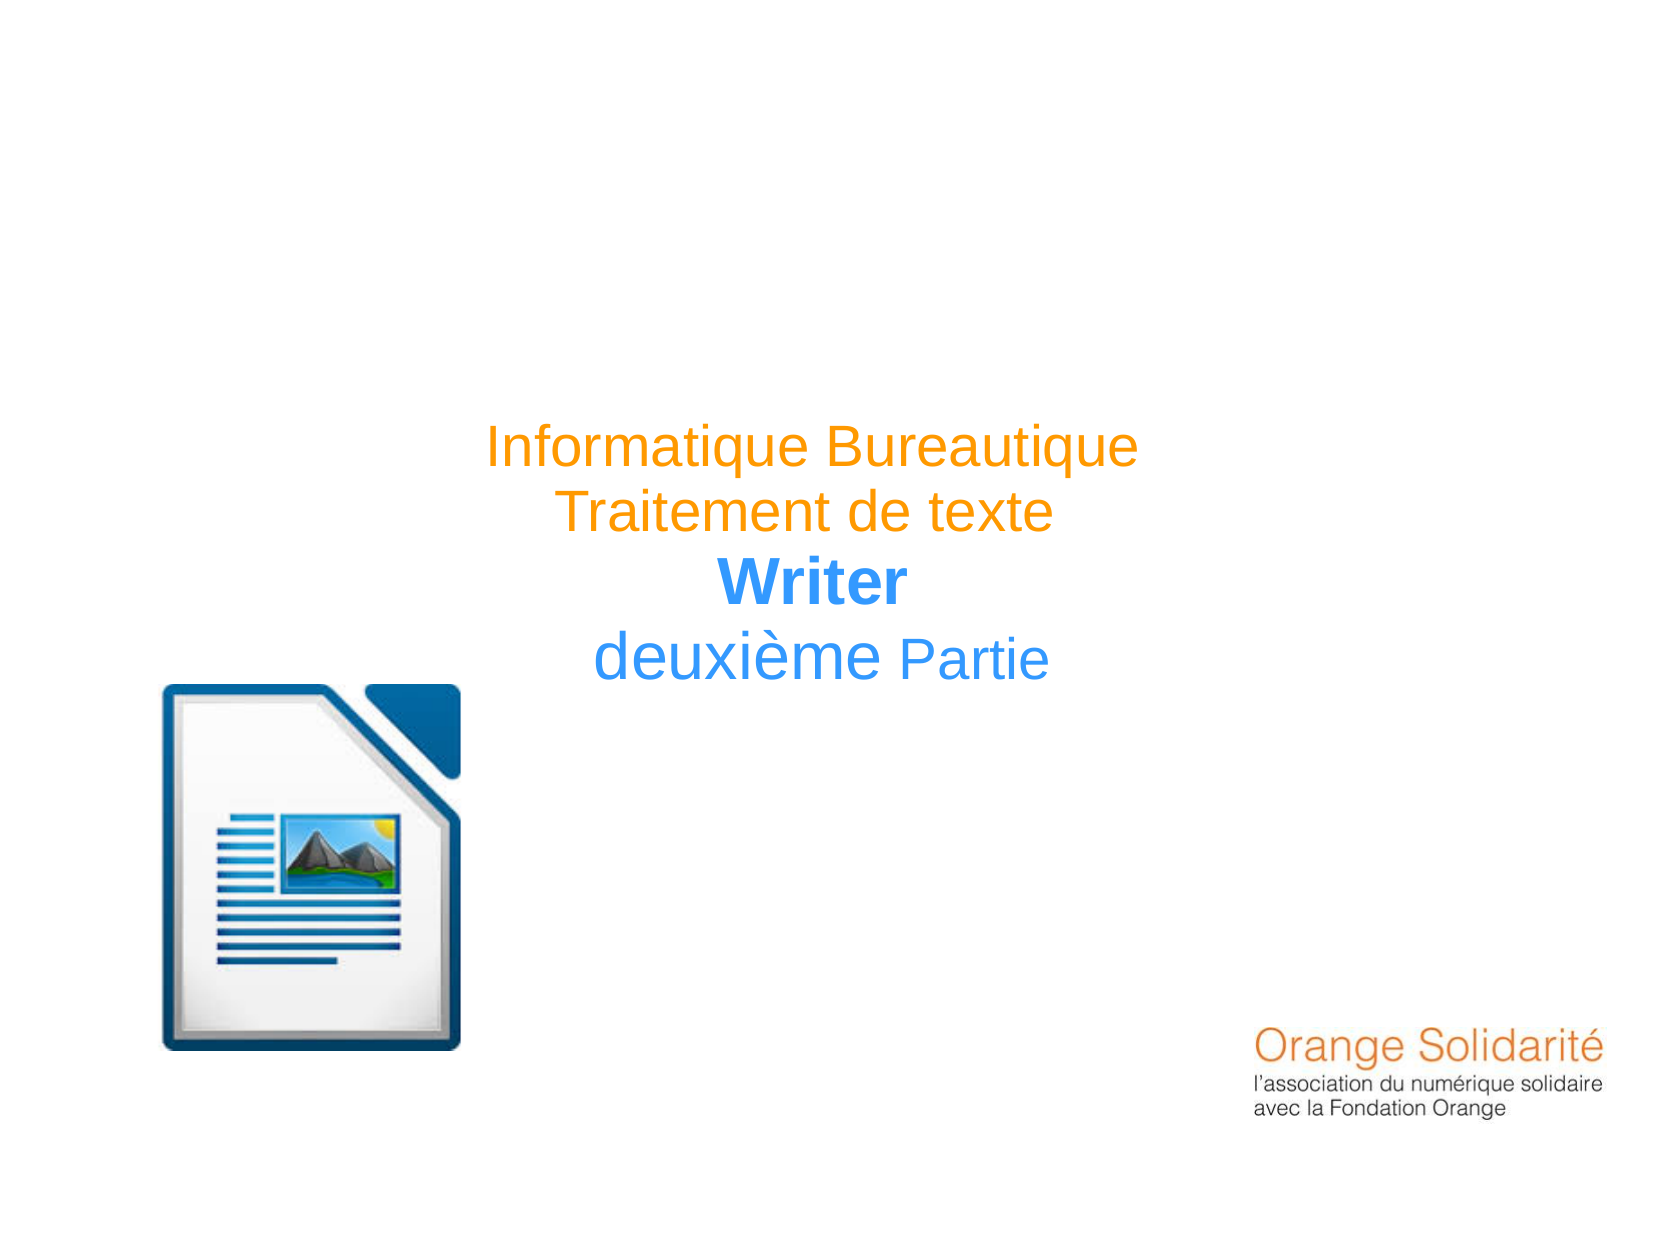

Informatique Bureautique
Traitement de texte
Writer
 deuxième Partie